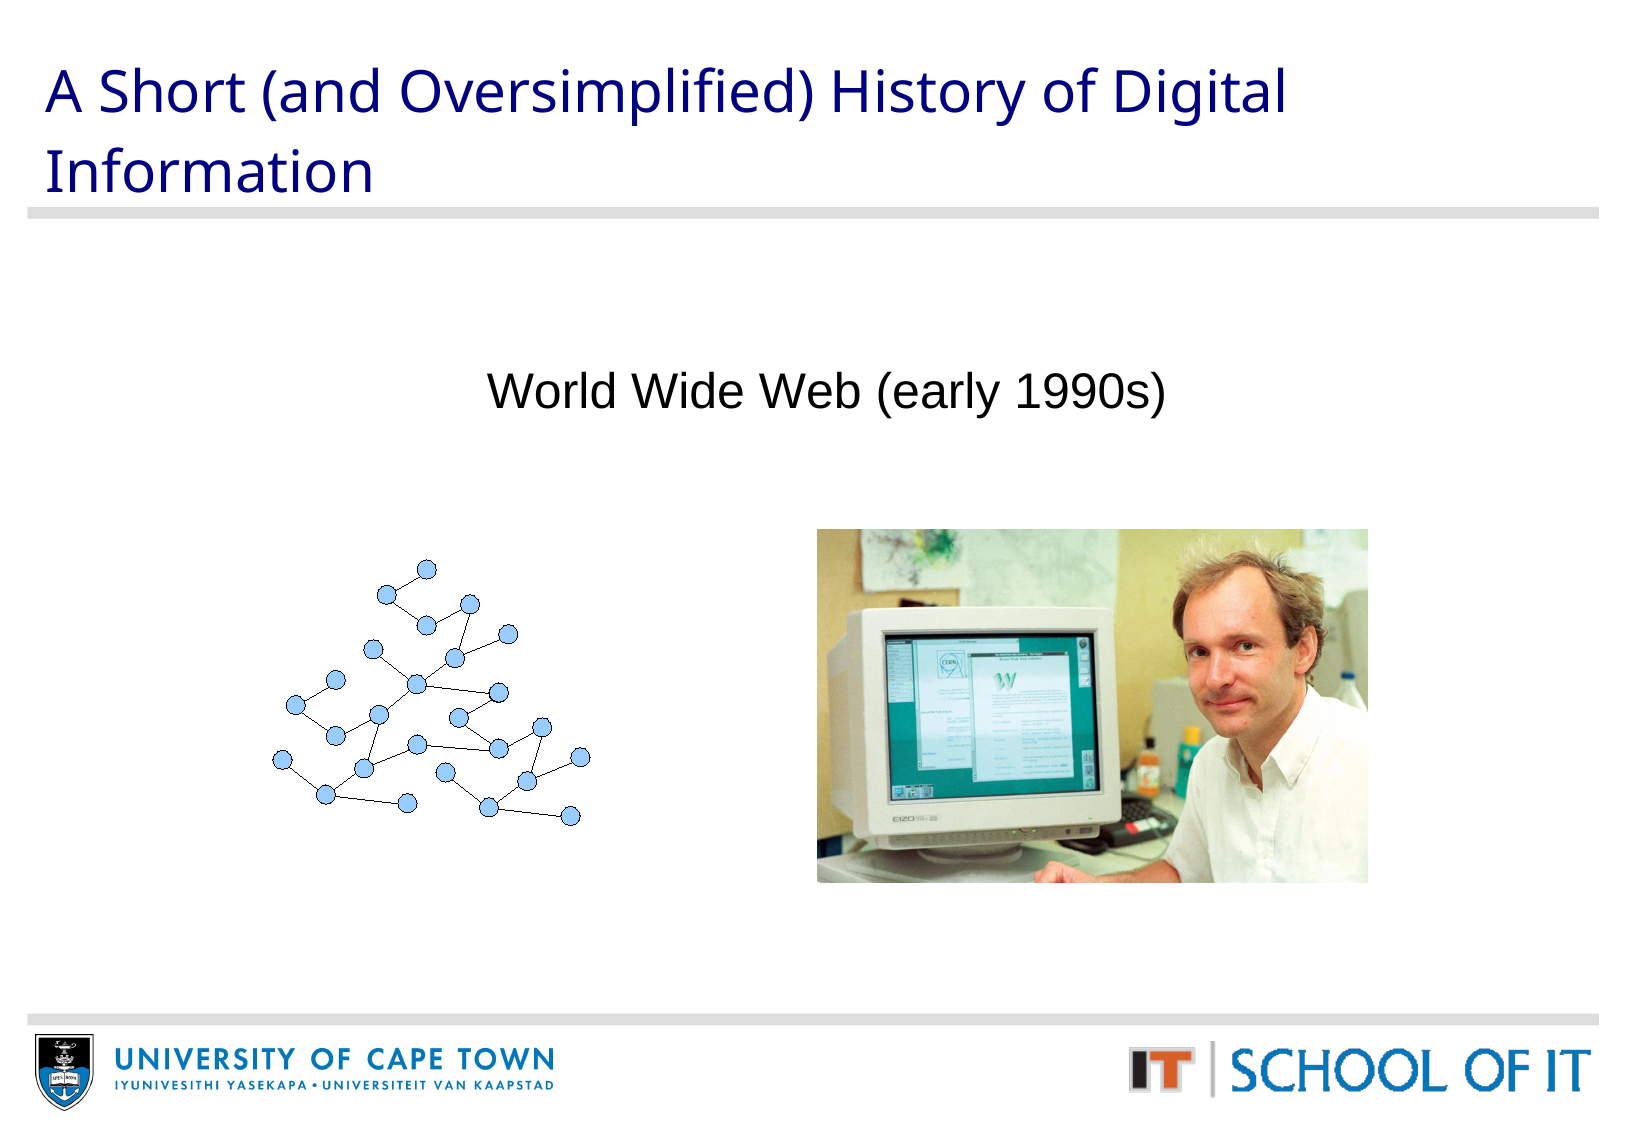

# A Short (and Oversimplified) History of Digital Information
World Wide Web (early 1990s)